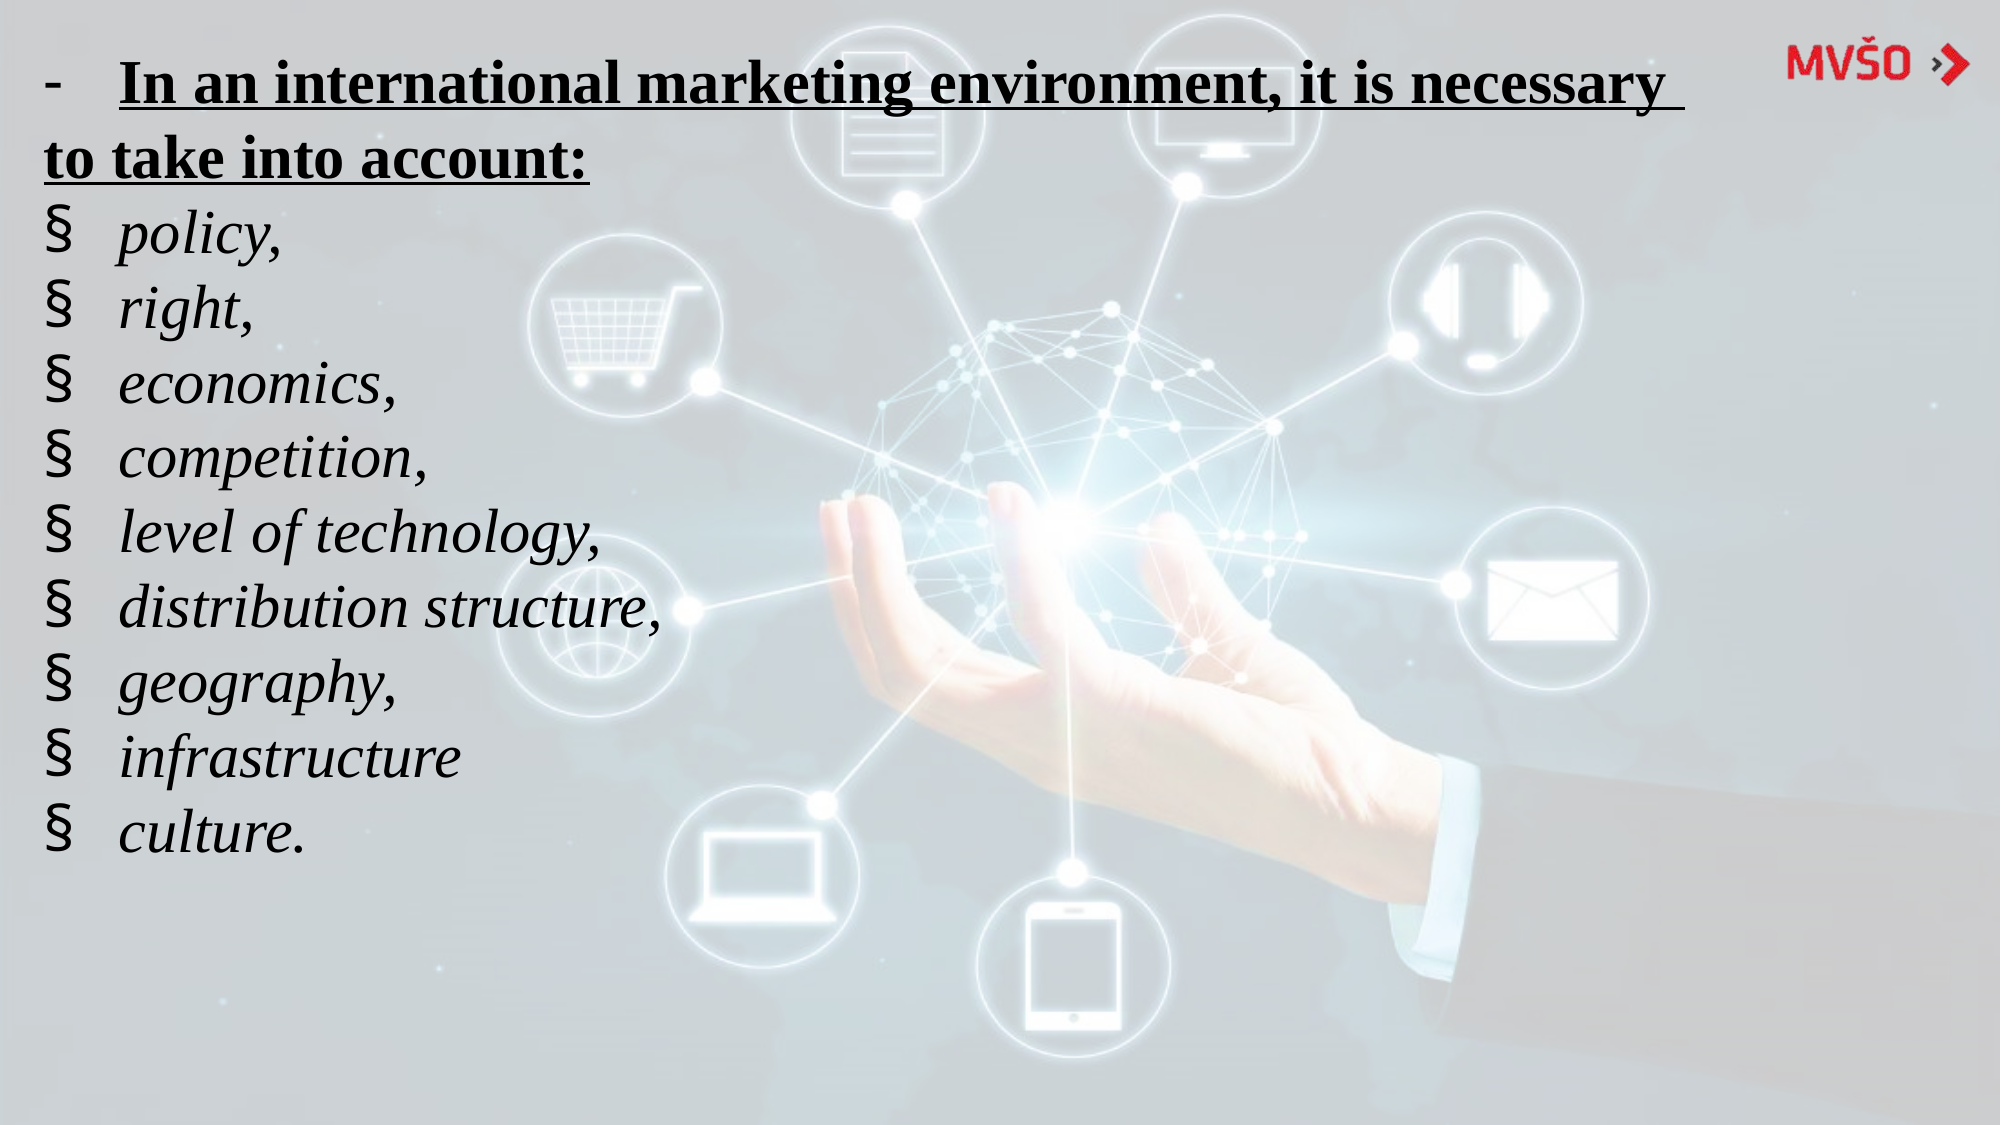

In an international marketing environment, it is necessary
to take into account:
policy,
right,
economics,
competition,
level of technology,
distribution structure,
geography,
infrastructure
culture.